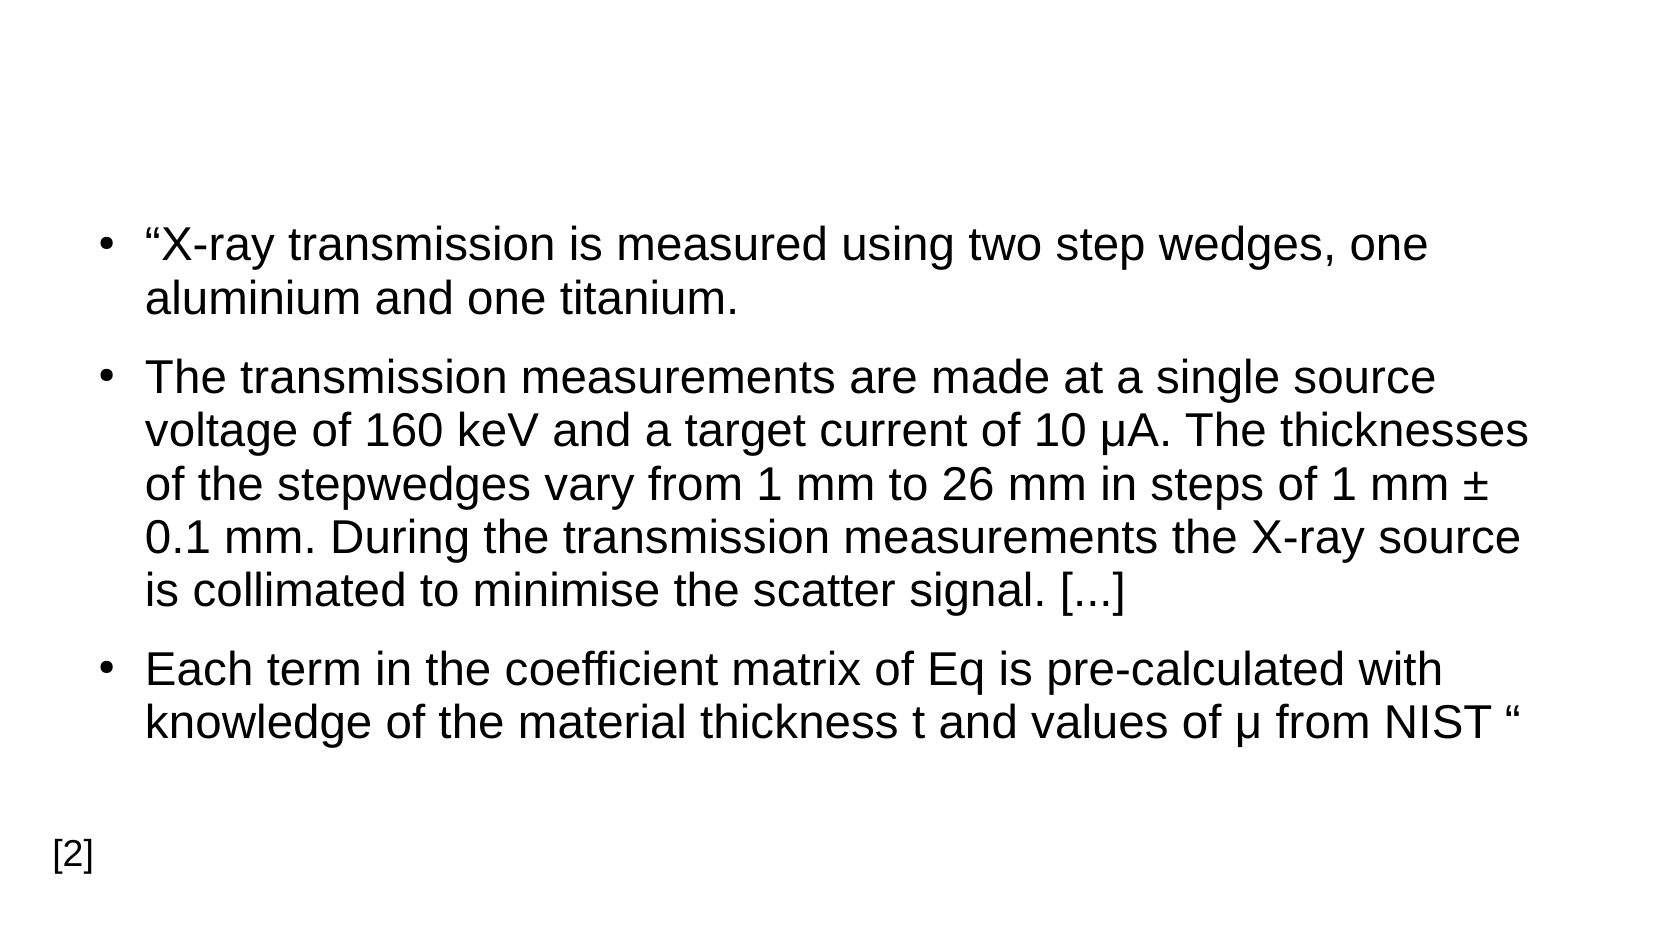

#
“X-ray transmission is measured using two step wedges, one aluminium and one titanium.
The transmission measurements are made at a single source voltage of 160 keV and a target current of 10 μA. The thicknesses of the stepwedges vary from 1 mm to 26 mm in steps of 1 mm ± 0.1 mm. During the transmission measurements the X-ray source is collimated to minimise the scatter signal. [...]
Each term in the coefficient matrix of Eq is pre-calculated with knowledge of the material thickness t and values of μ from NIST “
[2]